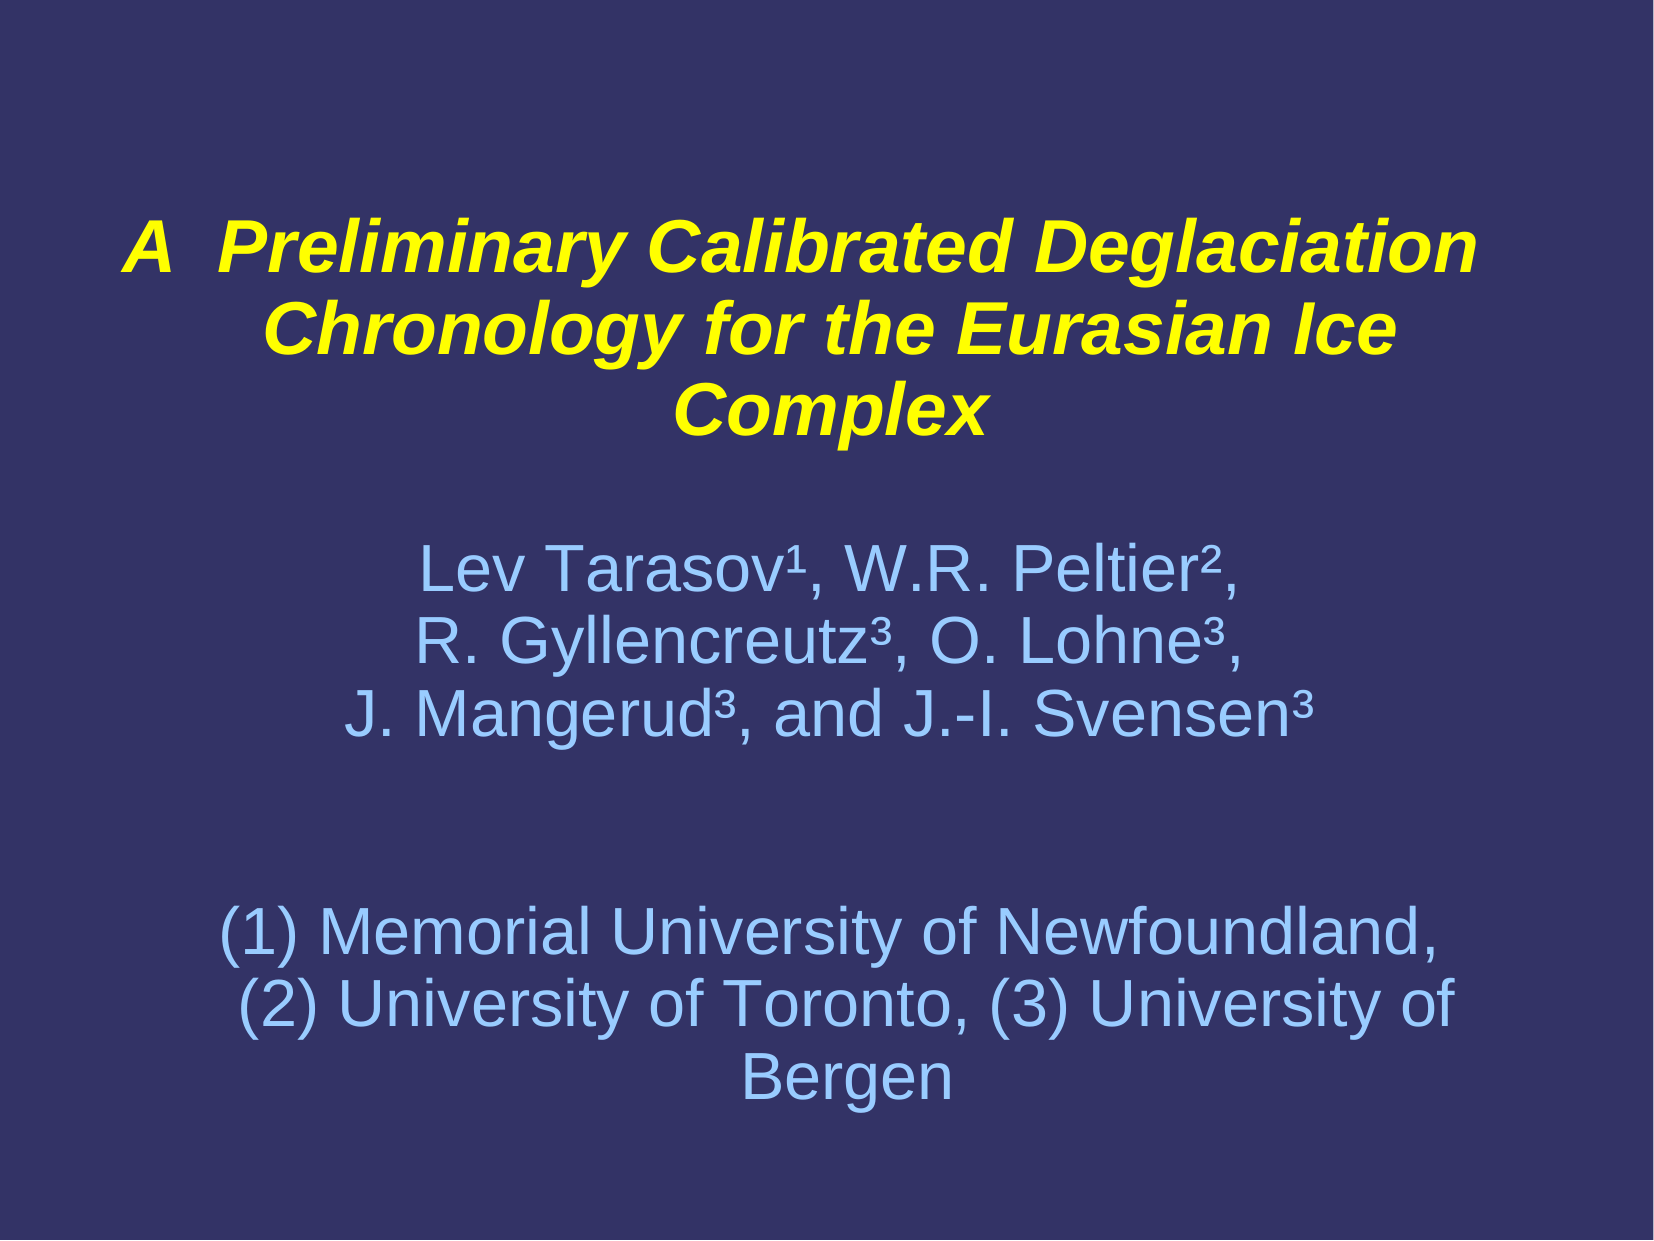

# A Preliminary Calibrated Deglaciation Chronology for the Eurasian Ice Complex
Lev Tarasov¹, W.R. Peltier²,
R. Gyllencreutz³, O. Lohne³,
J. Mangerud³, and J.-I. Svensen³
(1) Memorial University of Newfoundland, (2) University of Toronto, (3) University of Bergen